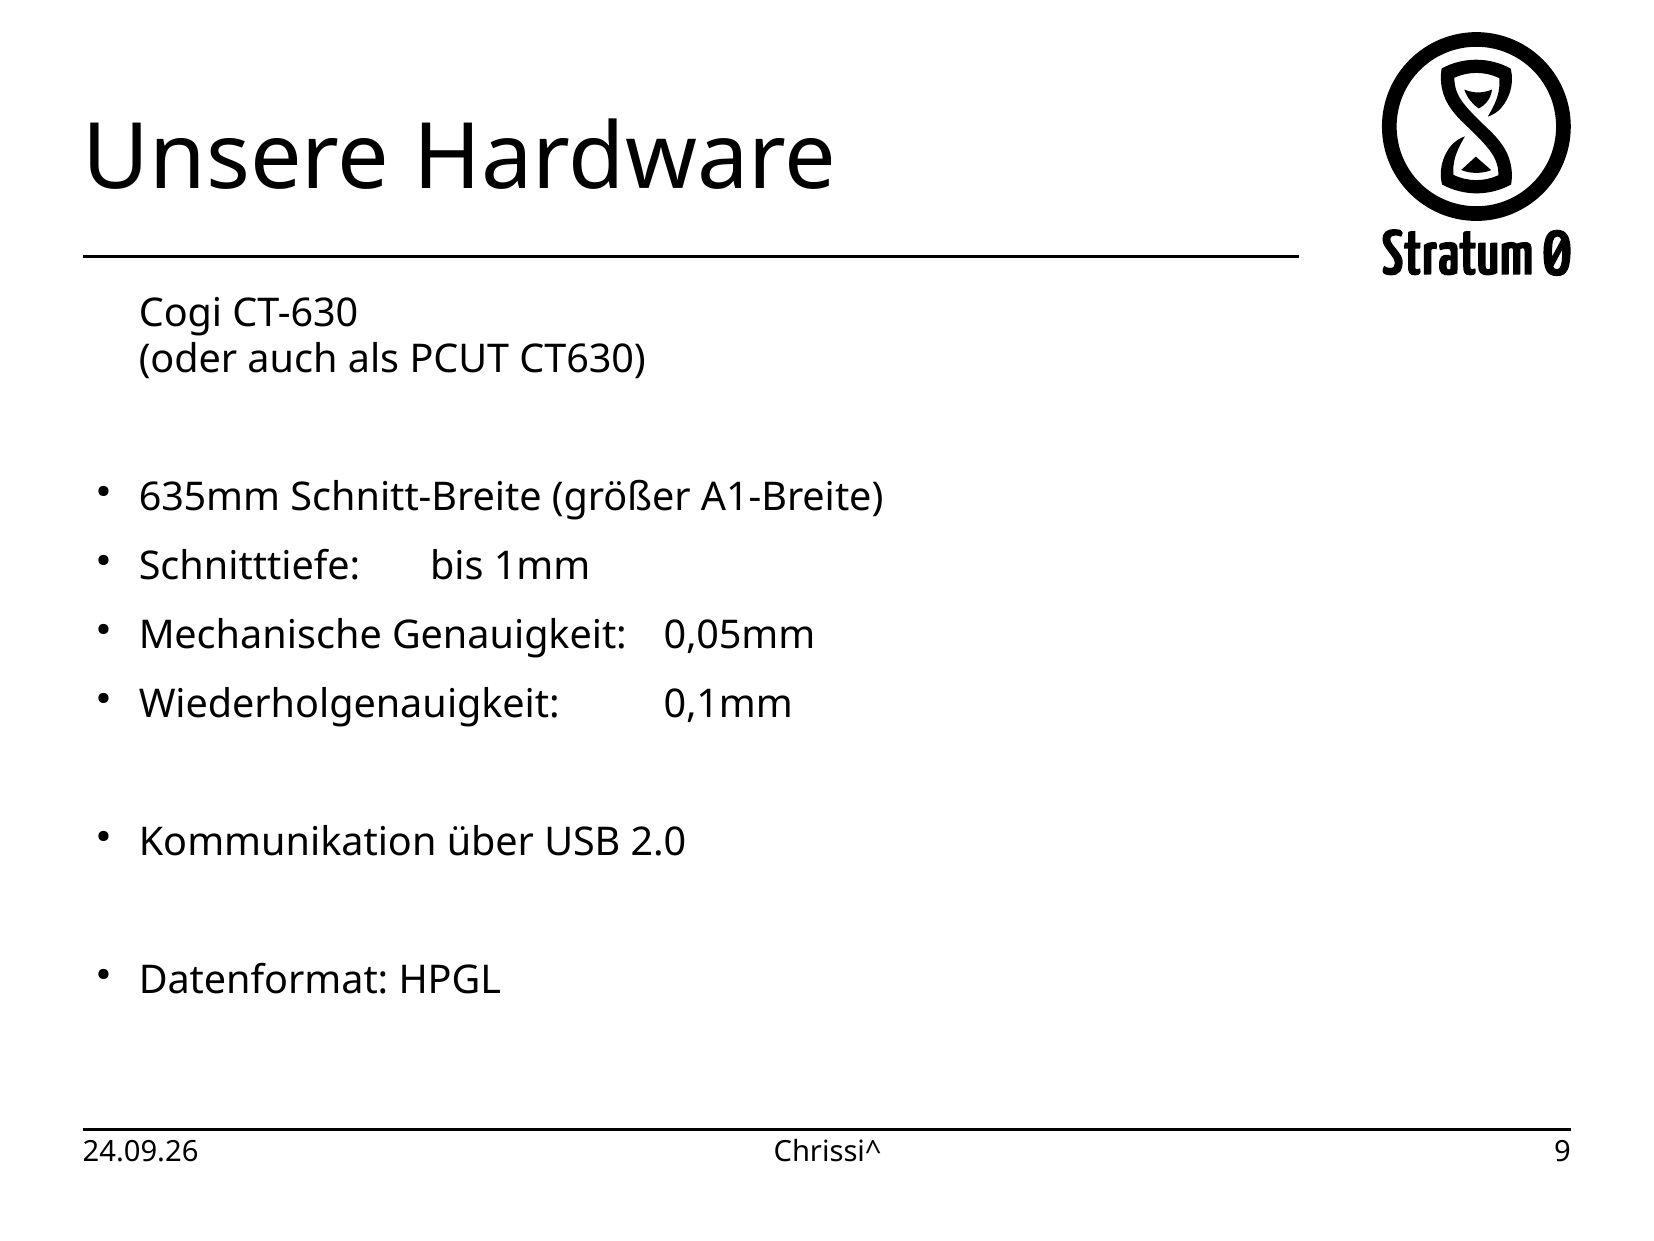

# Unsere Hardware
Cogi CT-630
(oder auch als PCUT CT630)
635mm Schnitt-Breite (größer A1-Breite)
Schnitttiefe: 					bis 1mm
Mechanische Genauigkeit:	0,05mm
Wiederholgenauigkeit: 		0,1mm
Kommunikation über USB 2.0
Datenformat: HPGL
Chrissi^
9